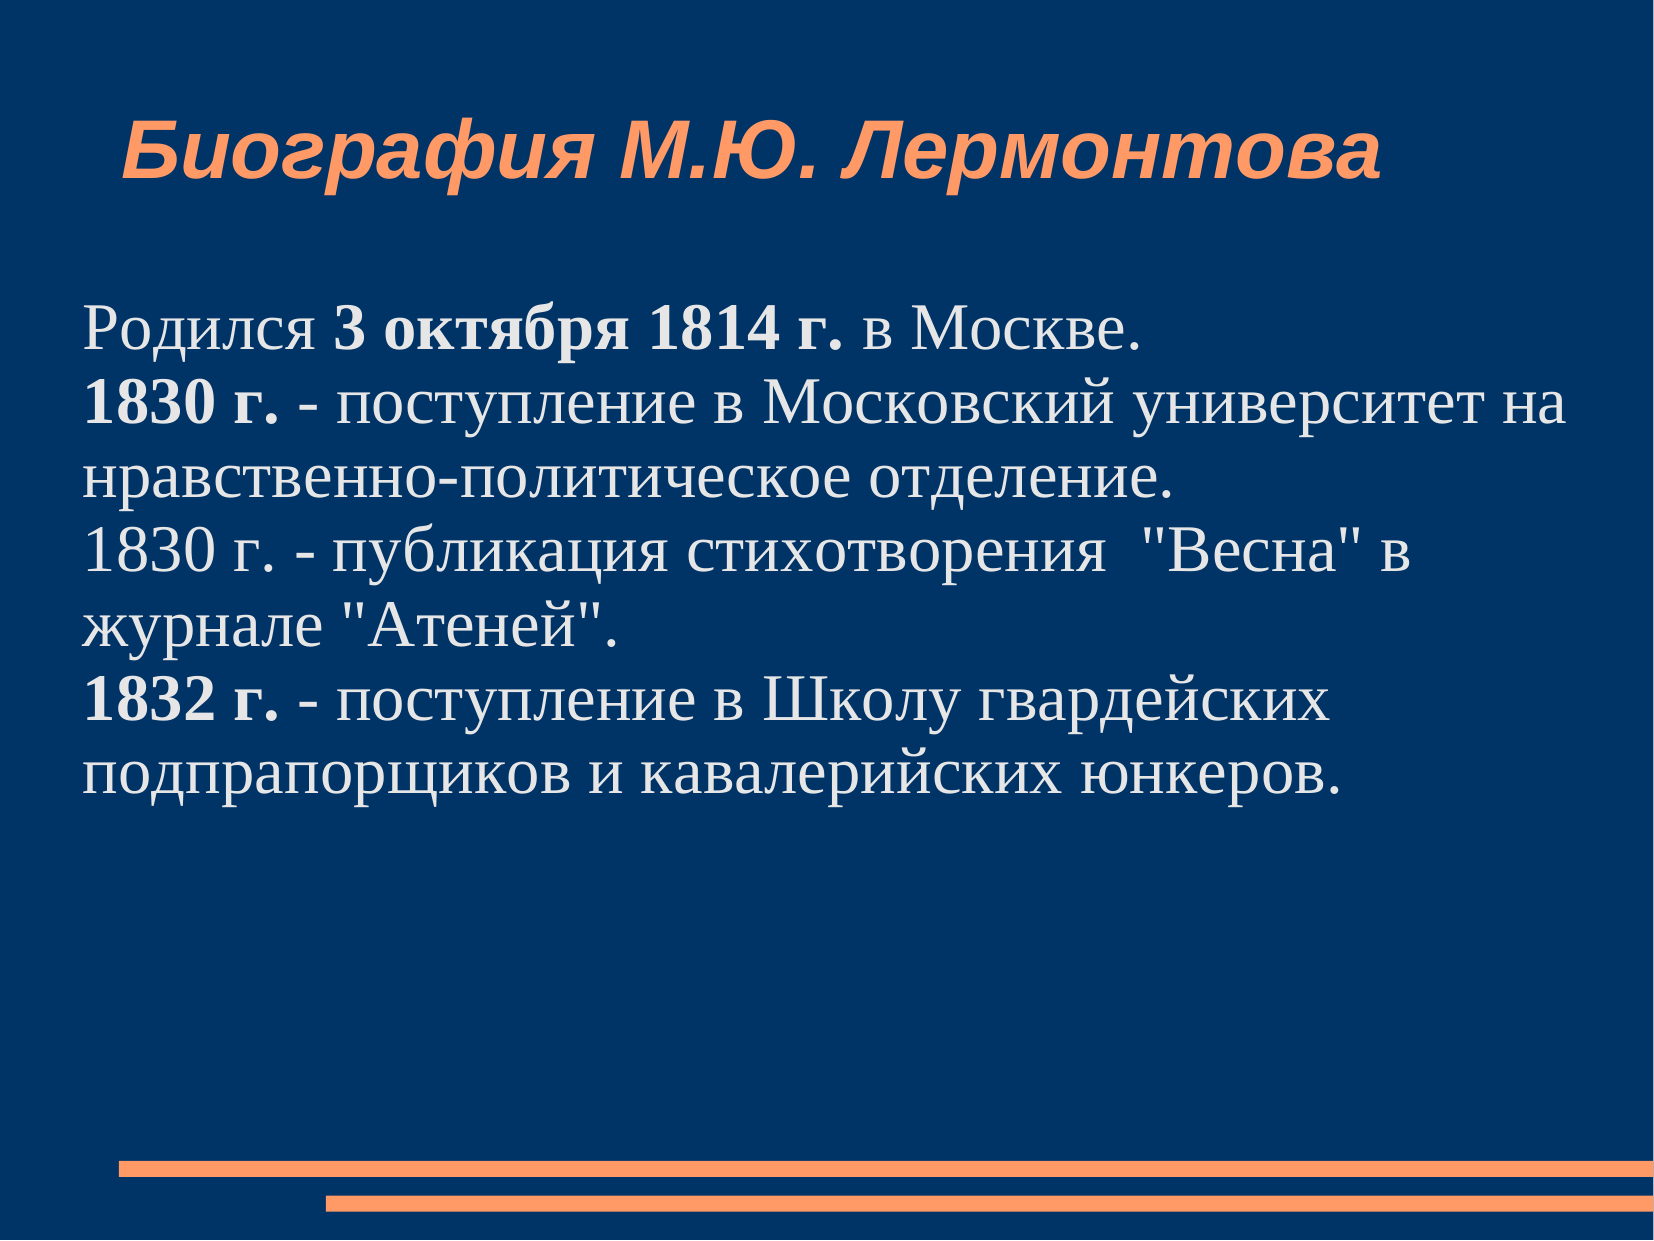

# Биография М.Ю. Лермонтова
Родился 3 октября 1814 г. в Москве.
1830 г. - поступление в Московский университет на нравственно-политическое отделение.
1830 г. - публикация стихотворения "Весна" в журнале "Атеней".
1832 г. - поступление в Школу гвардейских подпрапорщиков и кавалерийских юнкеров.